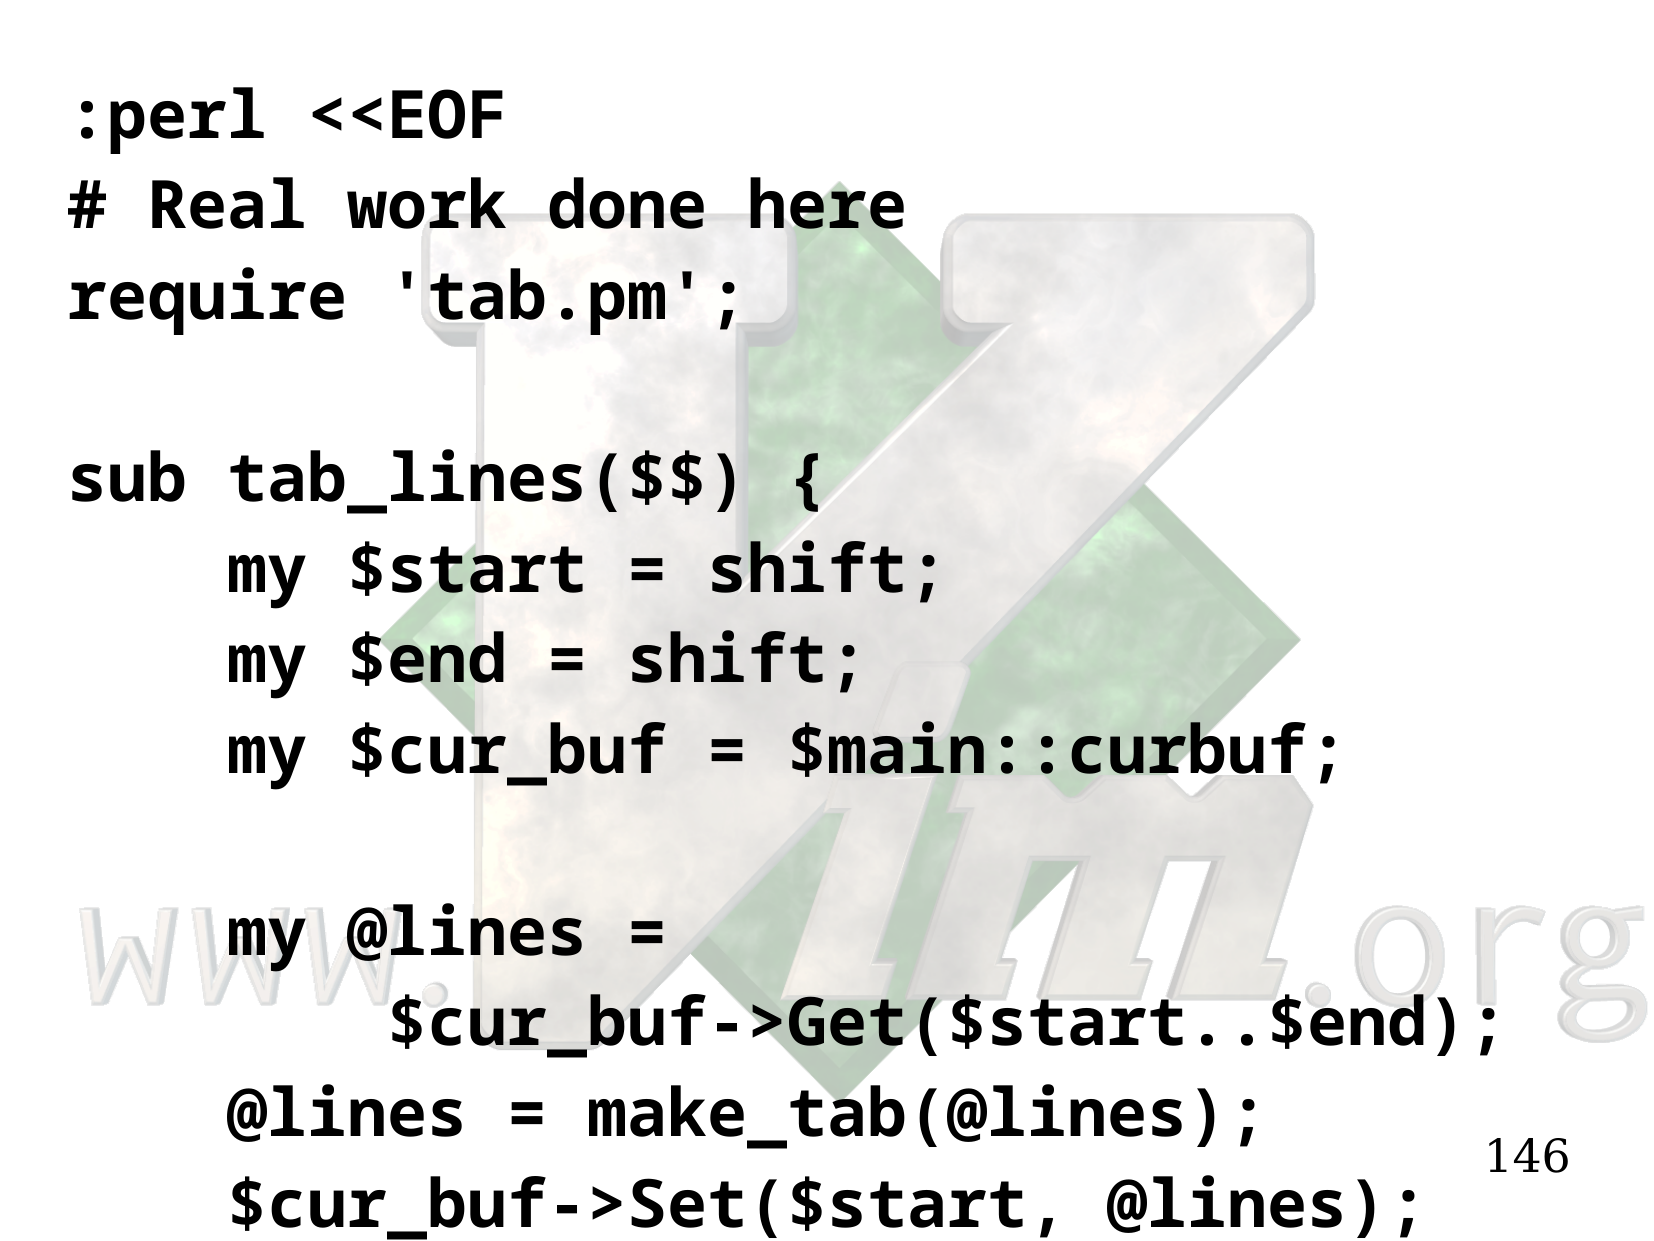

# :perl <<EOF
# Real work done here
require 'tab.pm';
sub tab_lines($$) {
 my $start = shift;
 my $end = shift;
 my $cur_buf = $main::curbuf;
 my @lines =
 $cur_buf->Get($start..$end);
 @lines = make_tab(@lines);
 $cur_buf->Set($start, @lines);
}
EOF
146